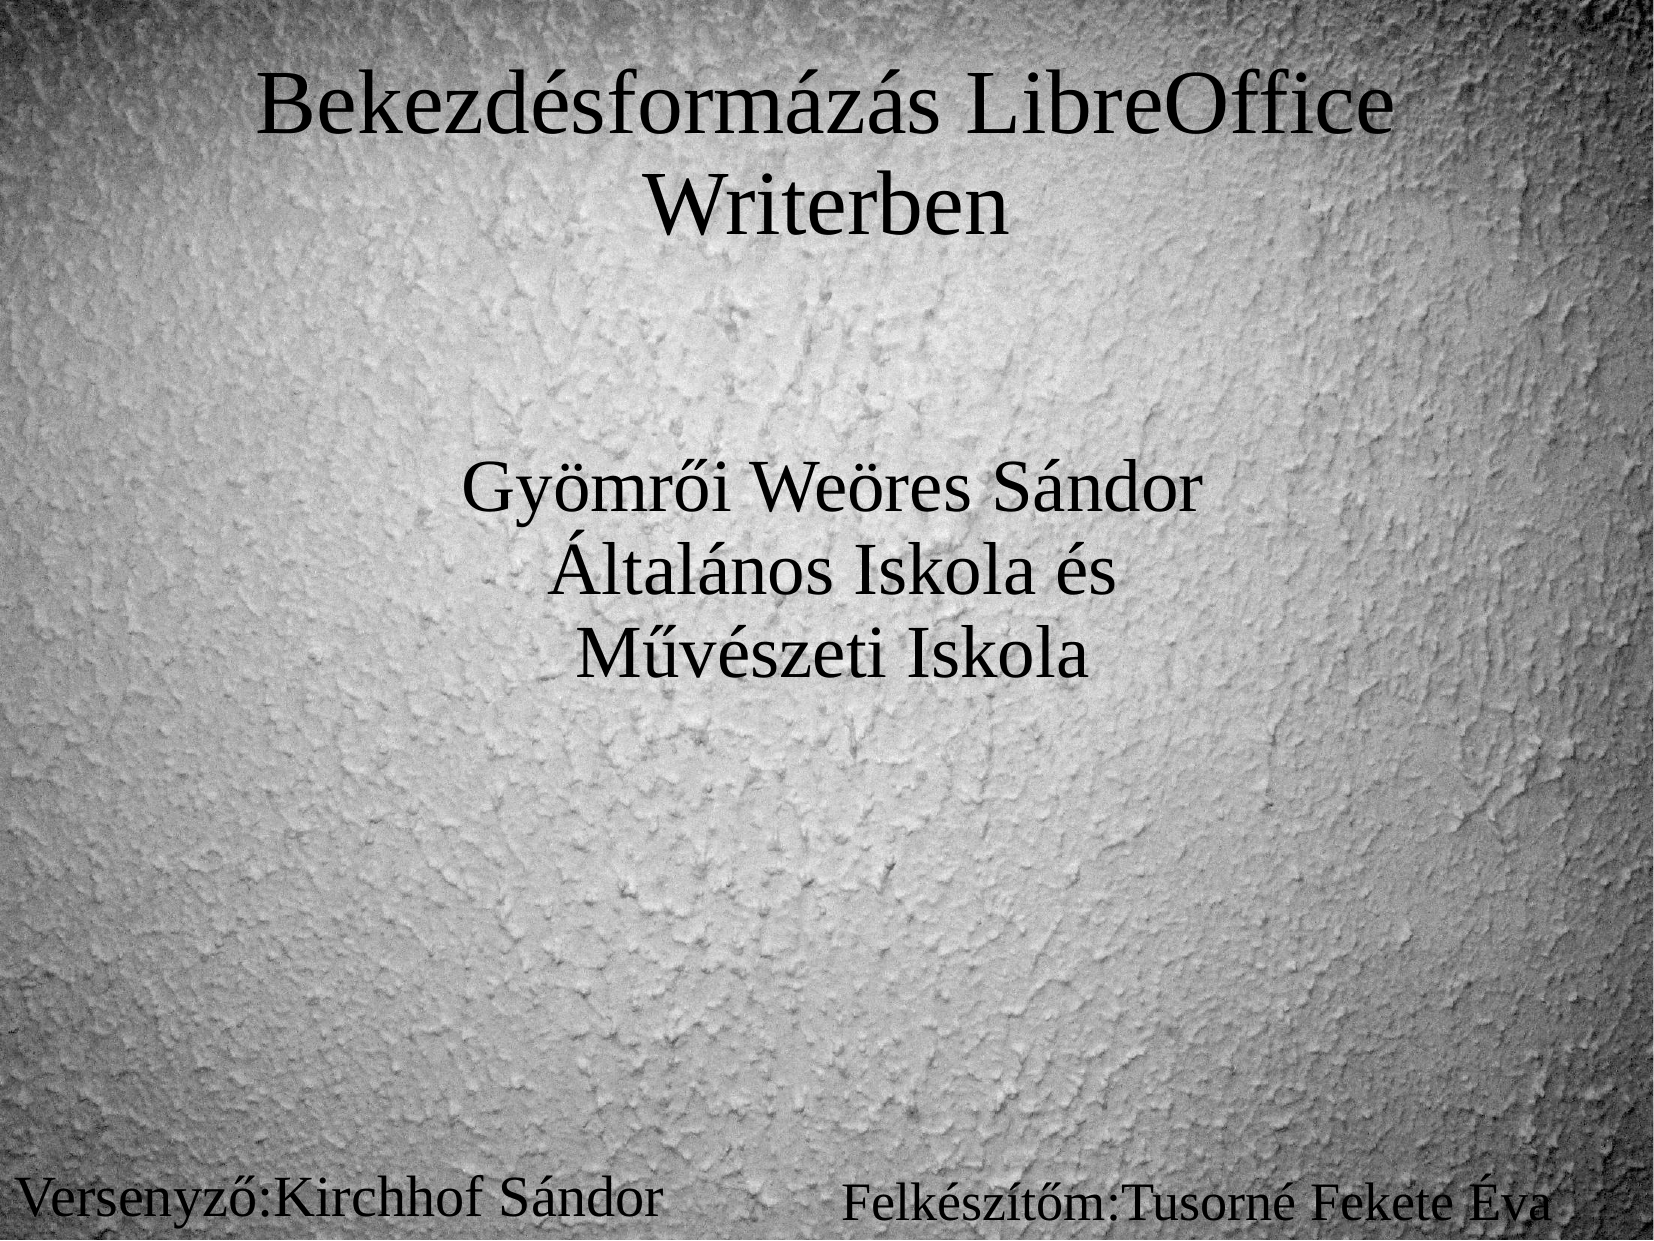

# Bekezdésformázás LibreOffice Writerben
Gyömrői Weöres Sándor Általános Iskola és Művészeti Iskola
Versenyző:Kirchhof Sándor
Felkészítőm:Tusorné Fekete Éva